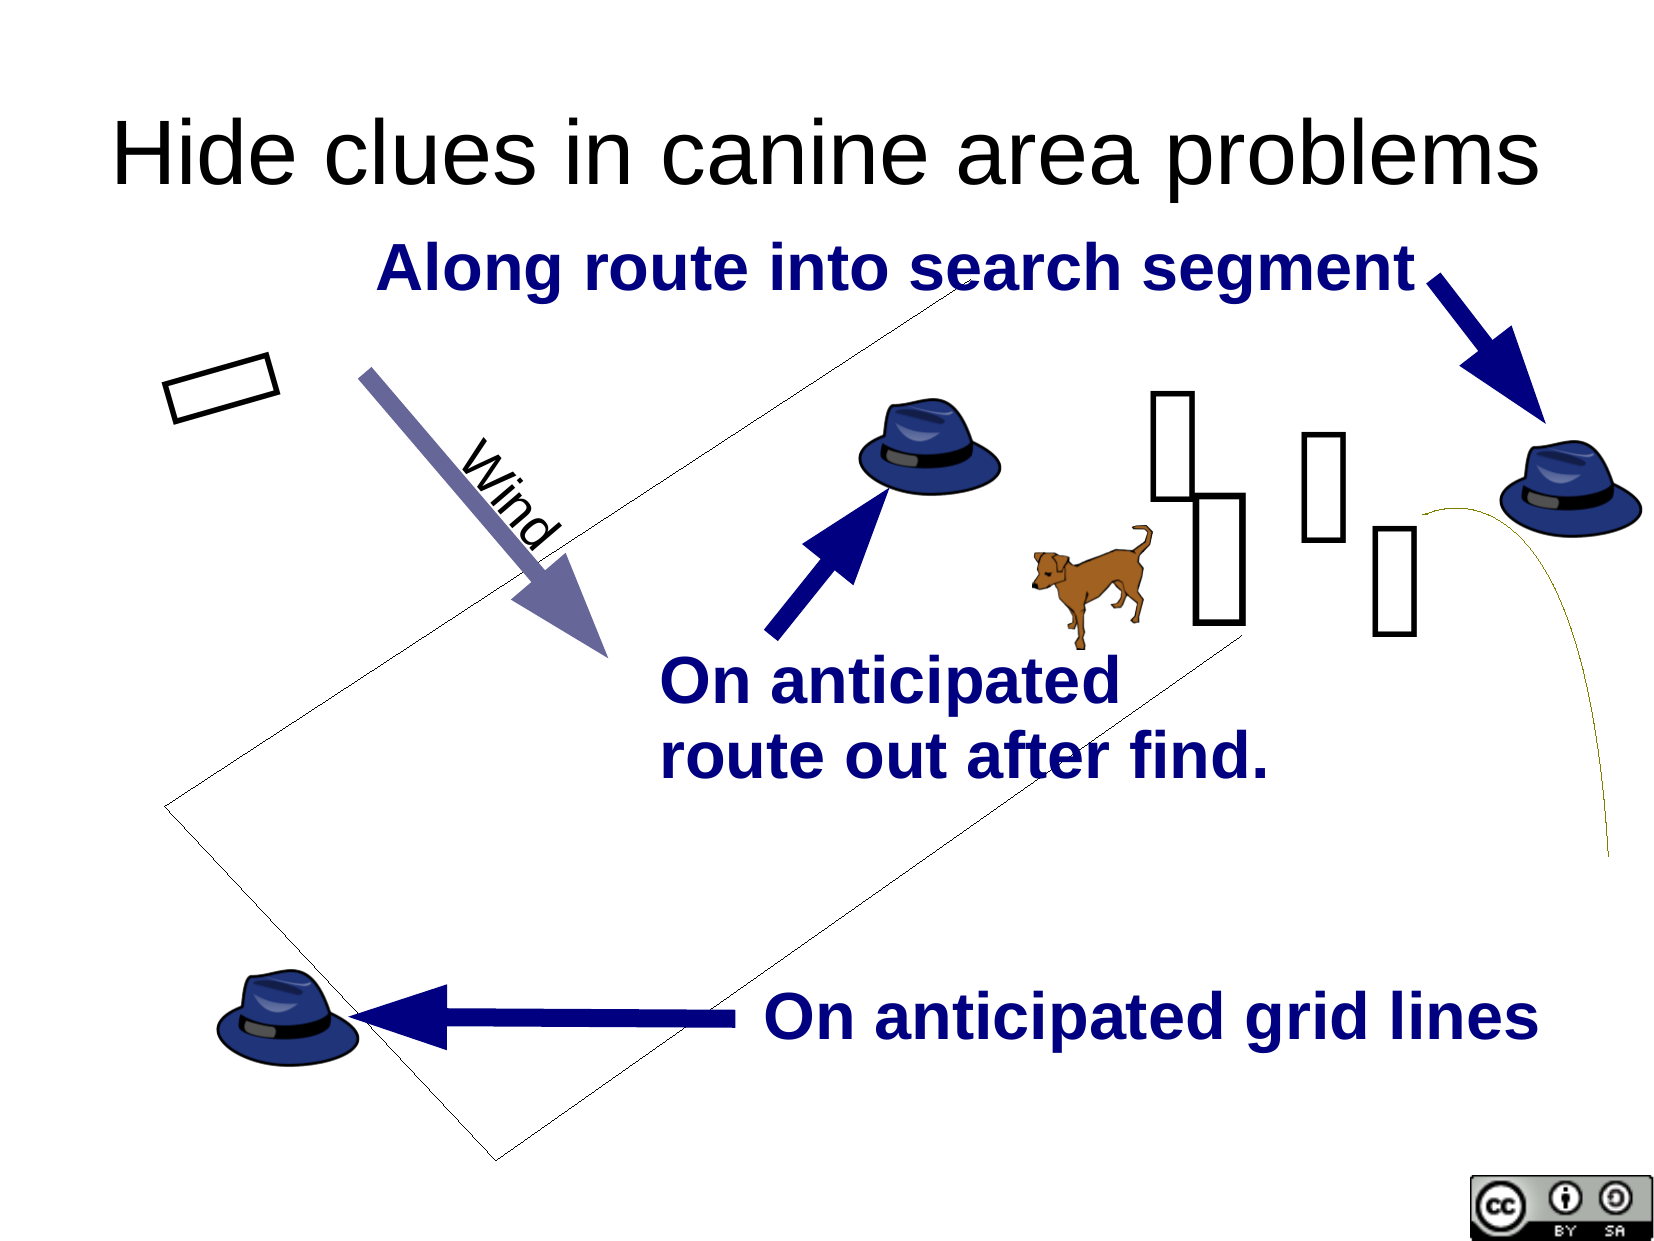

# Hide clues in canine area problems
Along route into search segment

Wind
On anticipated
route out after find.




On anticipated grid lines